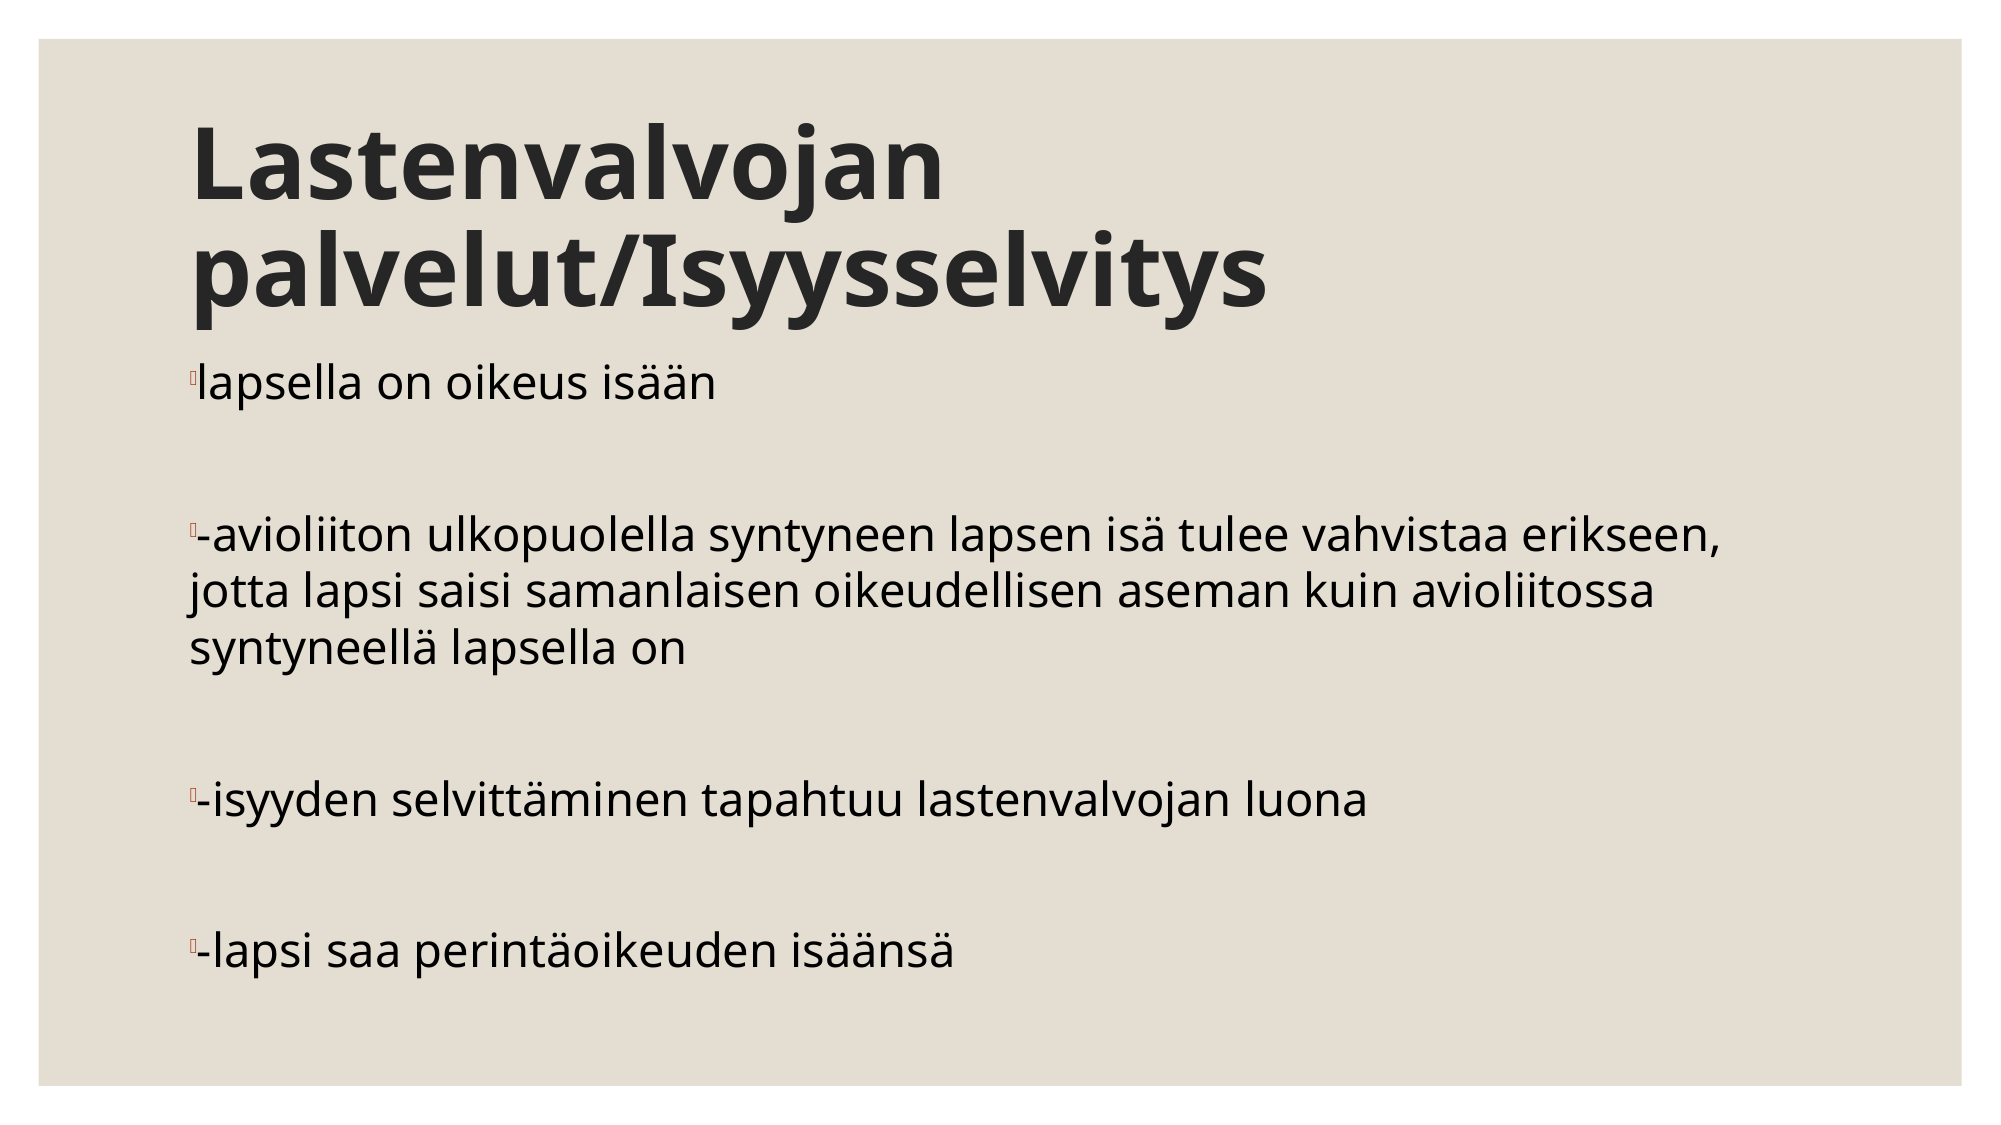

# Lastenvalvojan palvelut/Isyysselvitys
lapsella on oikeus isään
-avioliiton ulkopuolella syntyneen lapsen isä tulee vahvistaa erikseen, jotta lapsi saisi samanlaisen oikeudellisen aseman kuin avioliitossa syntyneellä lapsella on
-isyyden selvittäminen tapahtuu lastenvalvojan luona
-lapsi saa perintäoikeuden isäänsä